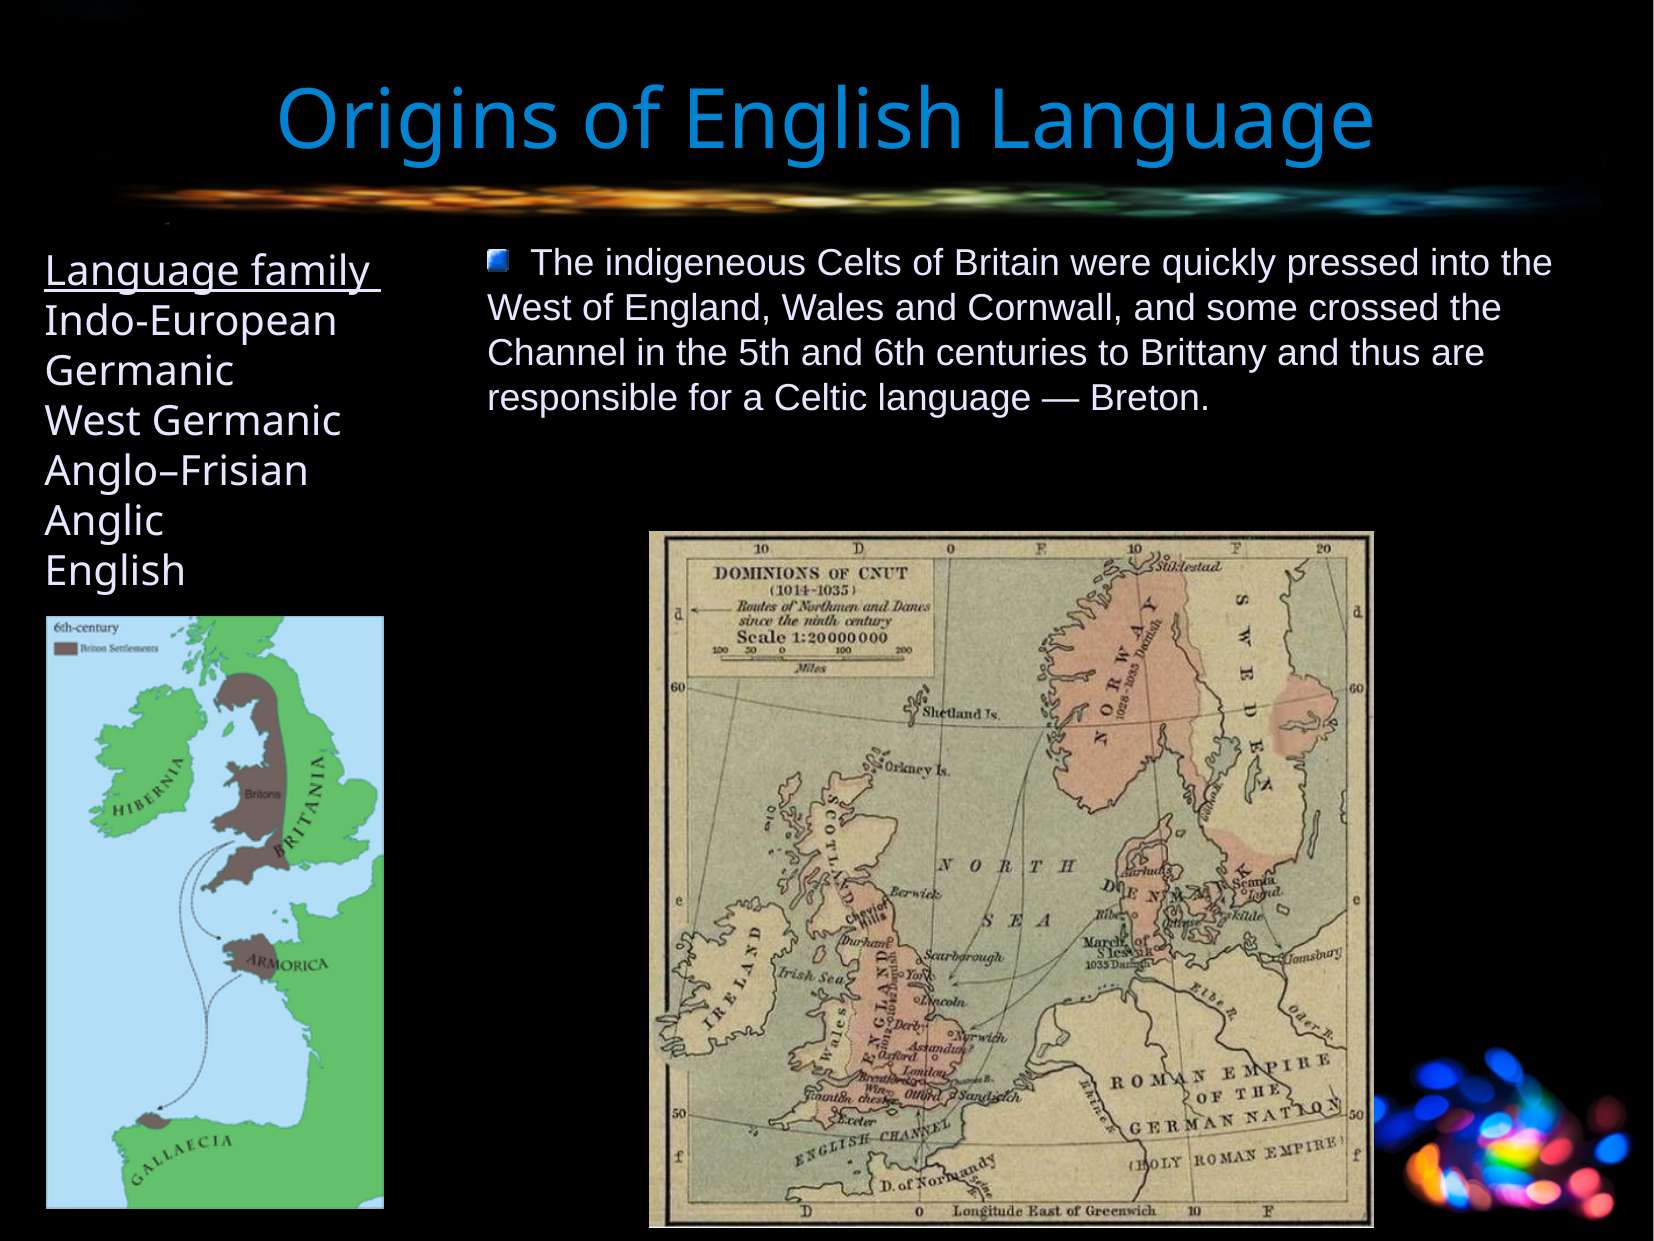

# Origins of English Language
 The indigeneous Celts of Britain were quickly pressed into the West of England, Wales and Cornwall, and some crossed the Channel in the 5th and 6th centuries to Brittany and thus are responsible for a Celtic language — Breton.
Language family
Indo-European
Germanic
West Germanic
Anglo–Frisian
Anglic
English